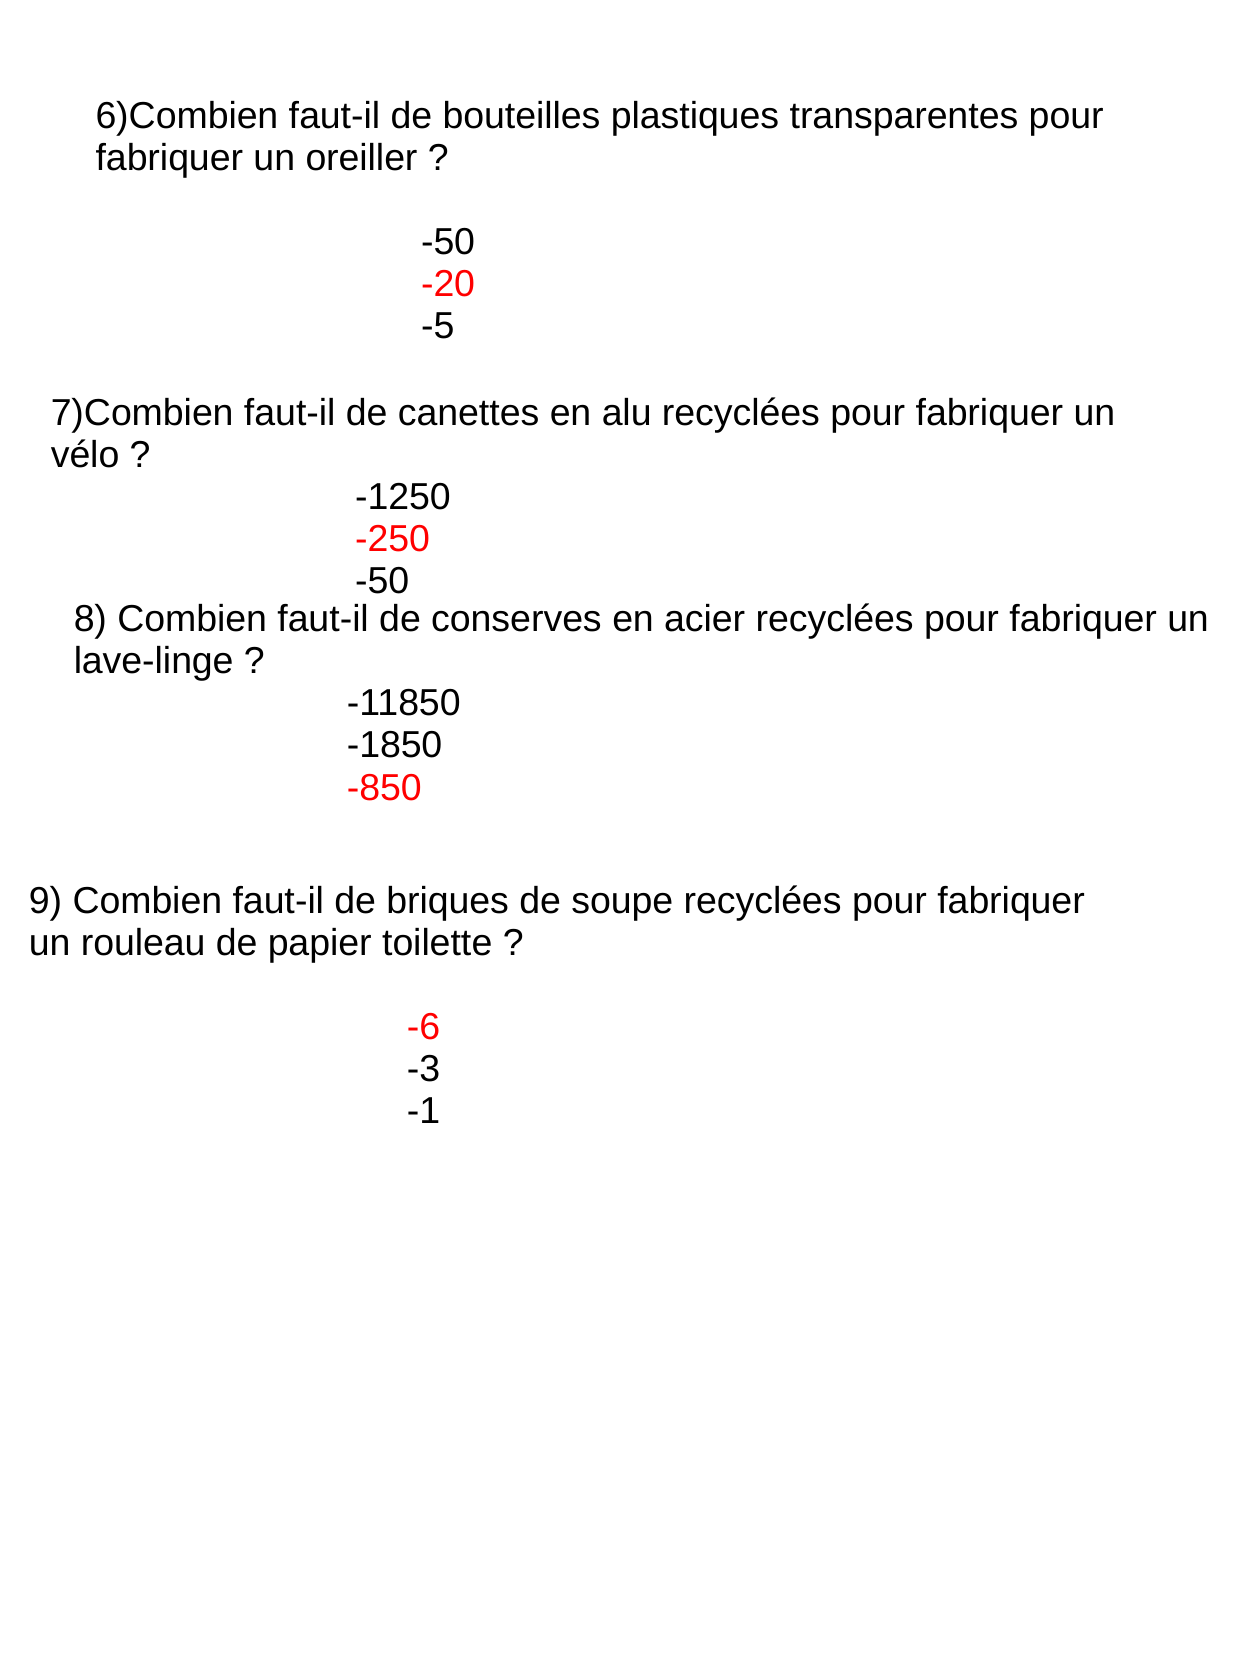

6)Combien faut-il de bouteilles plastiques transparentes pour fabriquer un oreiller ?
 -50
 -20
 -5
7)Combien faut-il de canettes en alu recyclées pour fabriquer un vélo ?
 -1250
 -250
 -50
8) Combien faut-il de conserves en acier recyclées pour fabriquer un lave-linge ?
 -11850
 -1850
 -850
9) Combien faut-il de briques de soupe recyclées pour fabriquer un rouleau de papier toilette ?
 -6
 -3
 -1